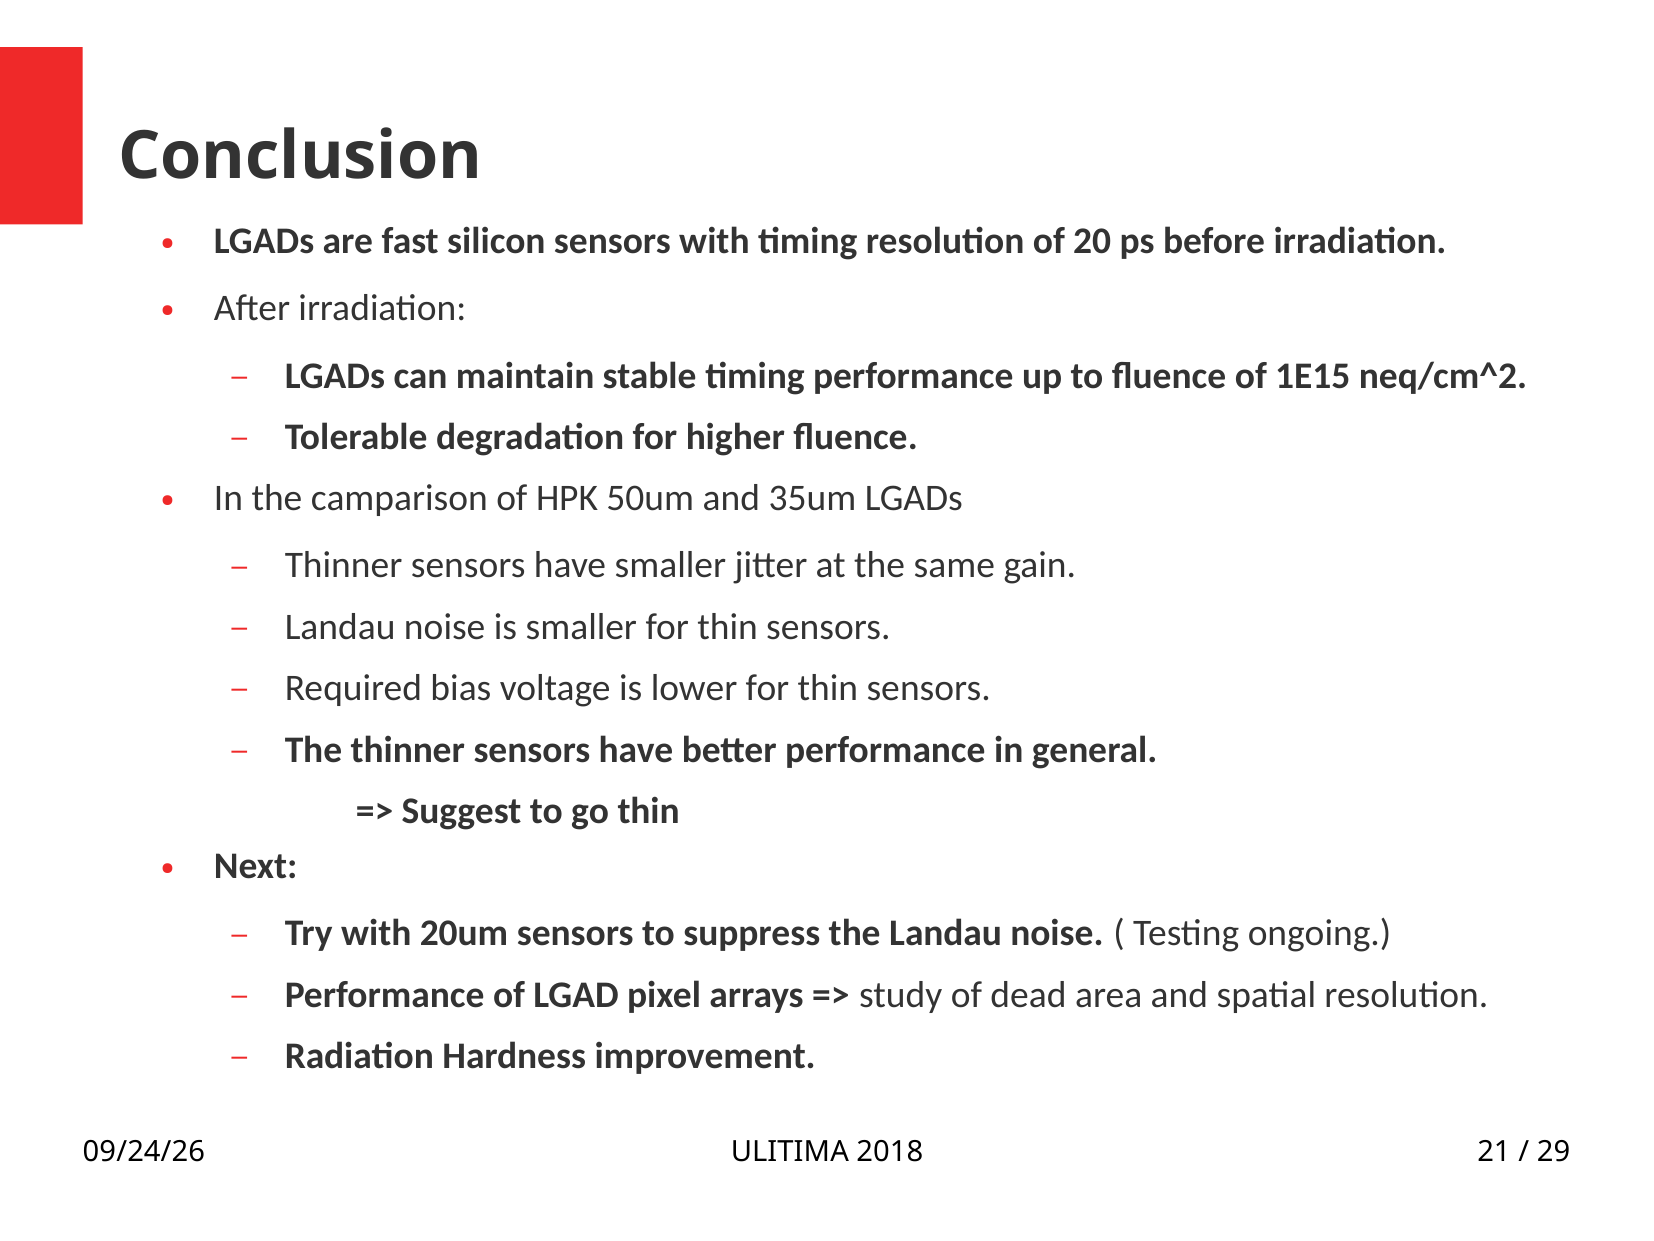

# Conclusion
LGADs are fast silicon sensors with timing resolution of 20 ps before irradiation.
After irradiation:
LGADs can maintain stable timing performance up to fluence of 1E15 neq/cm^2.
Tolerable degradation for higher fluence.
In the camparison of HPK 50um and 35um LGADs
Thinner sensors have smaller jitter at the same gain.
Landau noise is smaller for thin sensors.
Required bias voltage is lower for thin sensors.
The thinner sensors have better performance in general.
=> Suggest to go thin
Next:
Try with 20um sensors to suppress the Landau noise. ( Testing ongoing.)
Performance of LGAD pixel arrays => study of dead area and spatial resolution.
Radiation Hardness improvement.
ULITIMA 2018
21